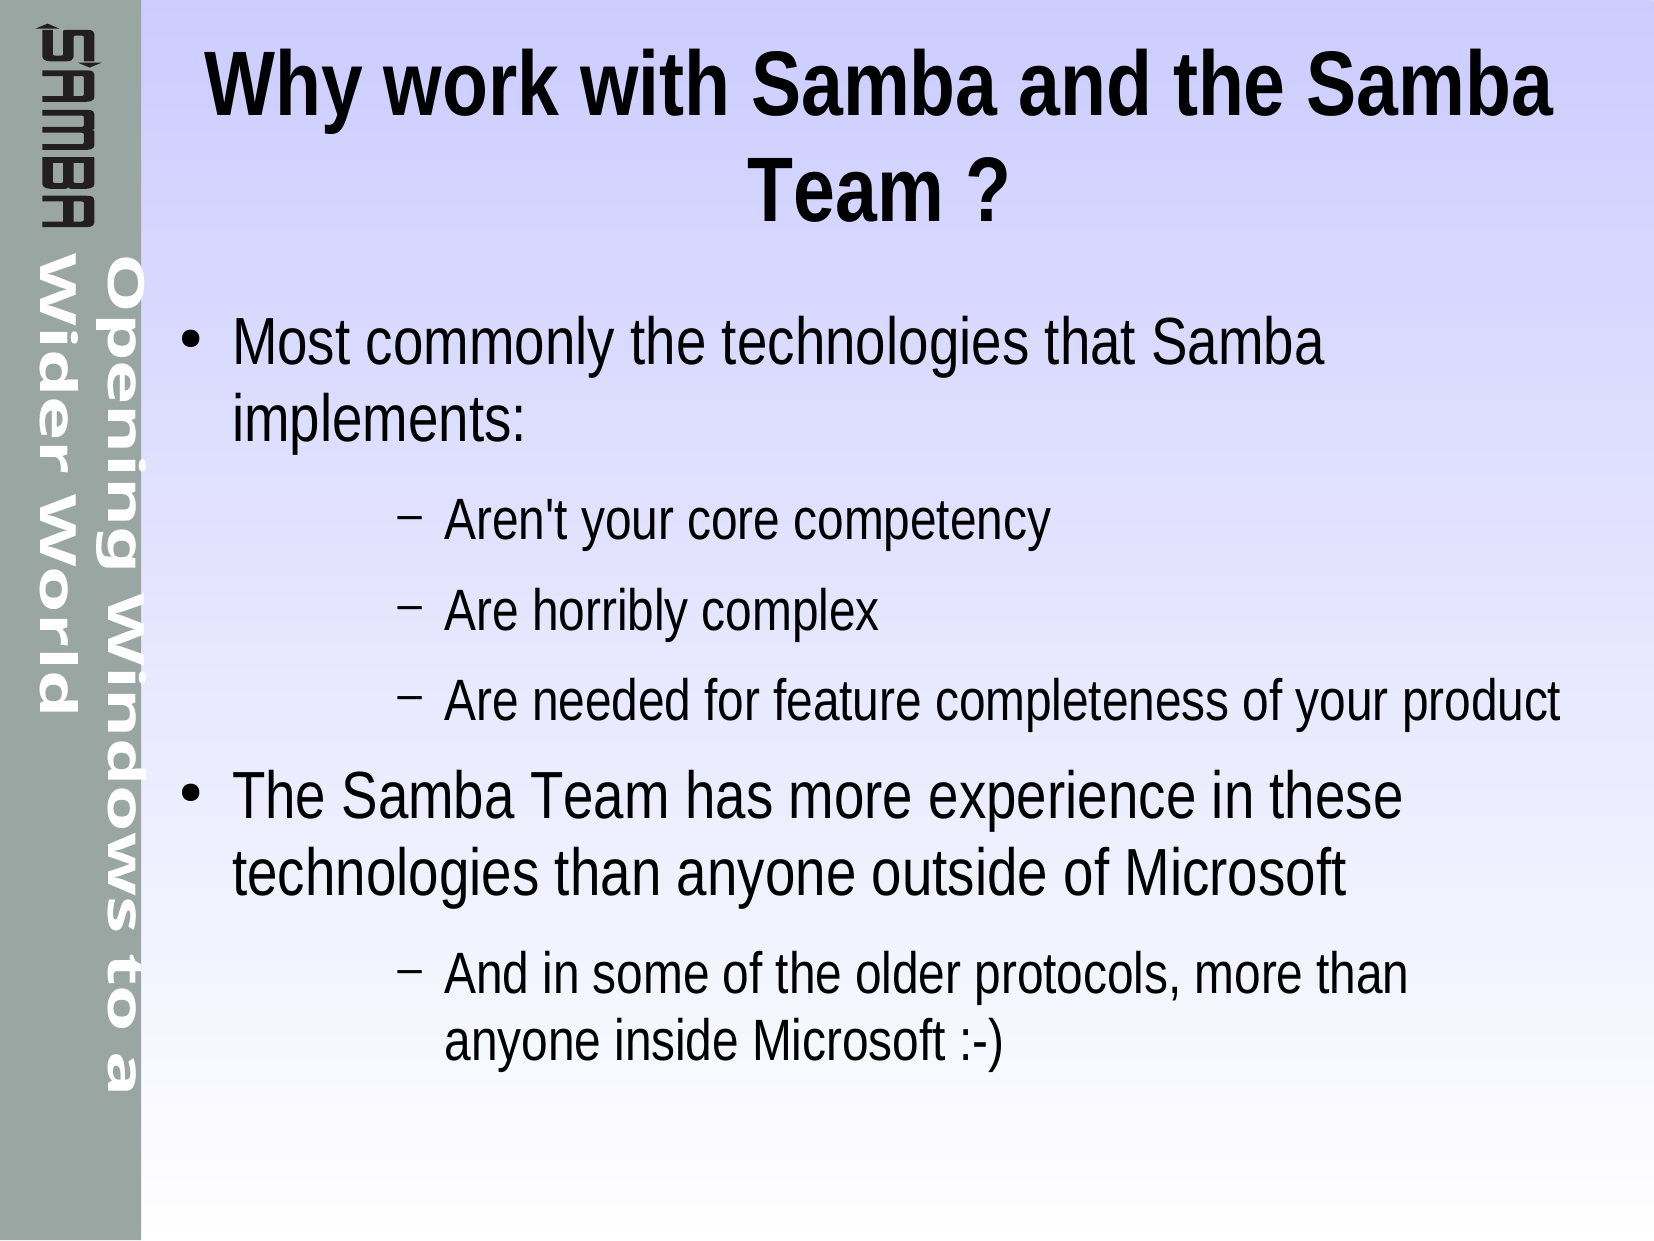

# Why work with Samba and the Samba Team ?
Most commonly the technologies that Samba implements:
Aren't your core competency
Are horribly complex
Are needed for feature completeness of your product
The Samba Team has more experience in these technologies than anyone outside of Microsoft
And in some of the older protocols, more than anyone inside Microsoft :-)